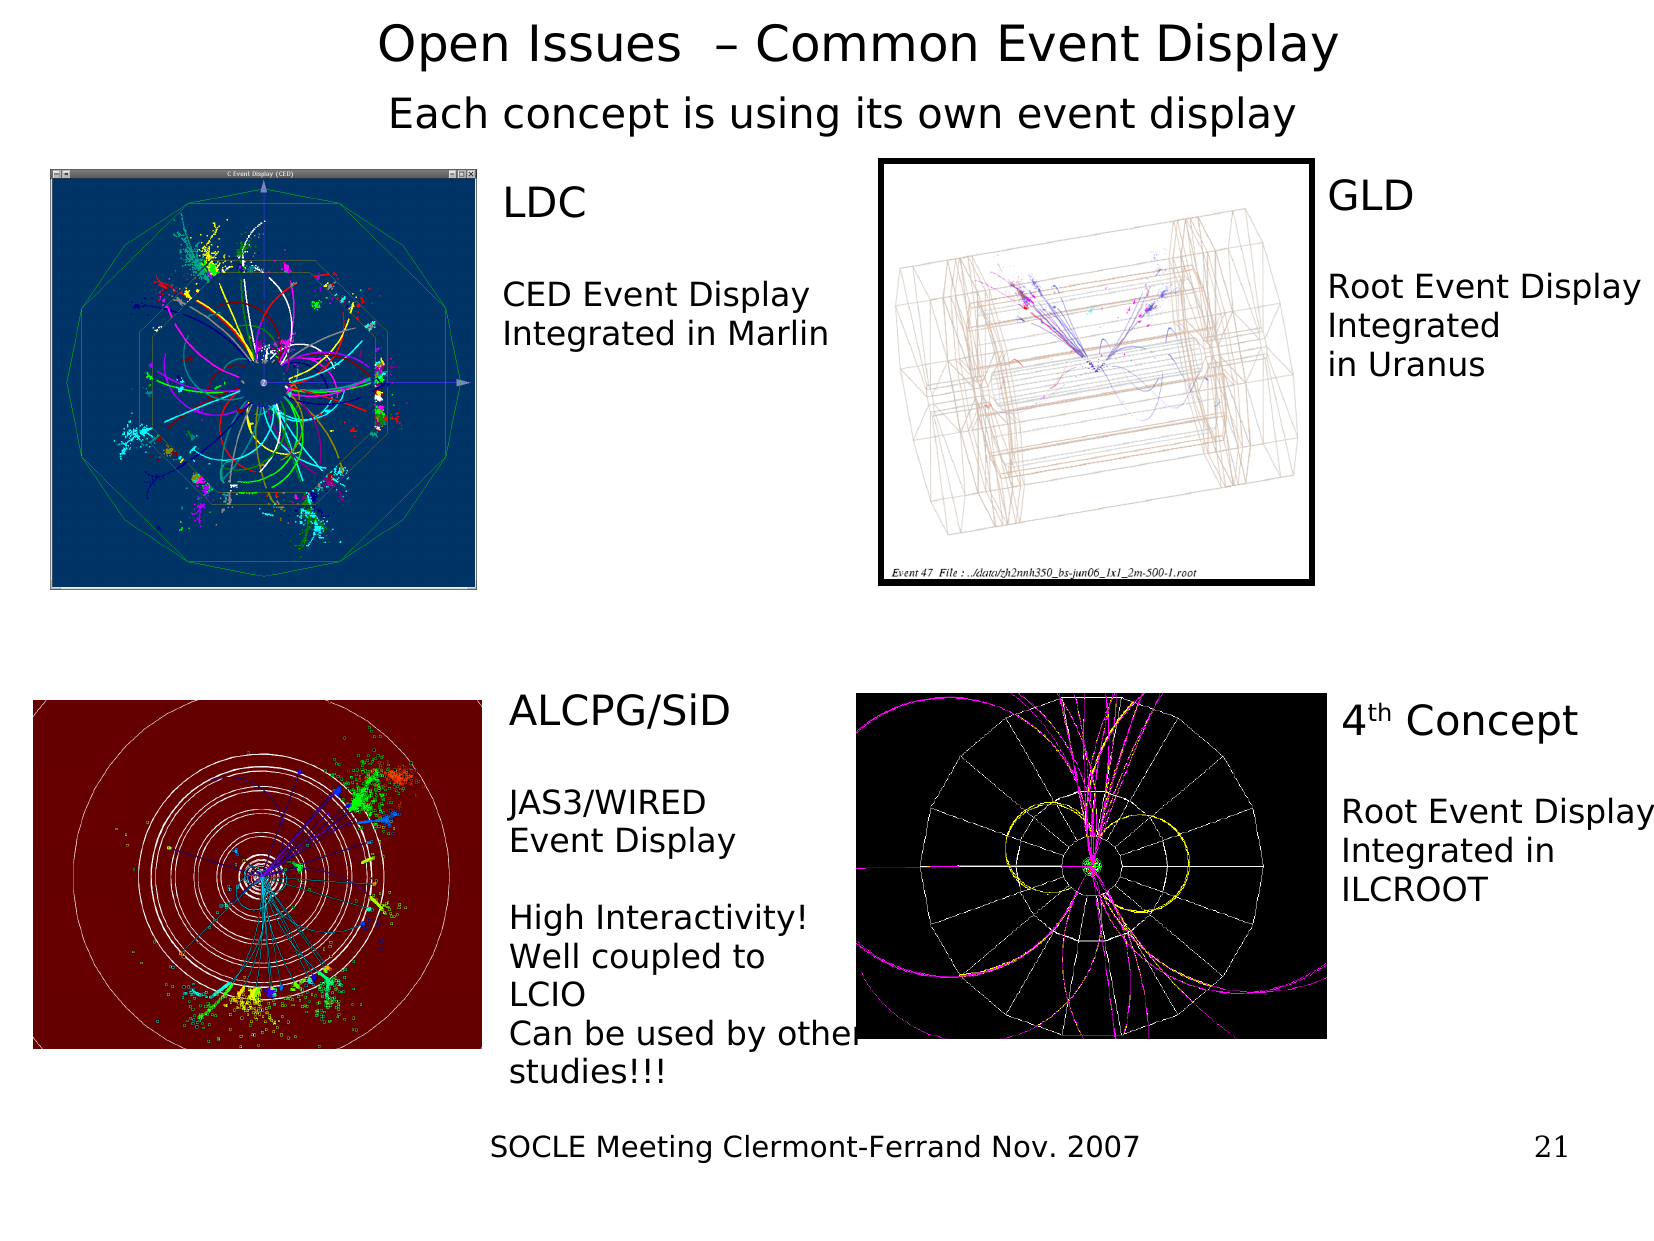

Open Issues – Common Event Display
Each concept is using its own event display
GLD
Root Event Display
Integrated
in Uranus
LDC
CED Event Display
Integrated in Marlin
ALCPG/SiD
JAS3/WIRED
Event Display
High Interactivity!
Well coupled to
LCIO
Can be used by other
studies!!!
4th Concept
Root Event Display
Integrated in
ILCROOT
21